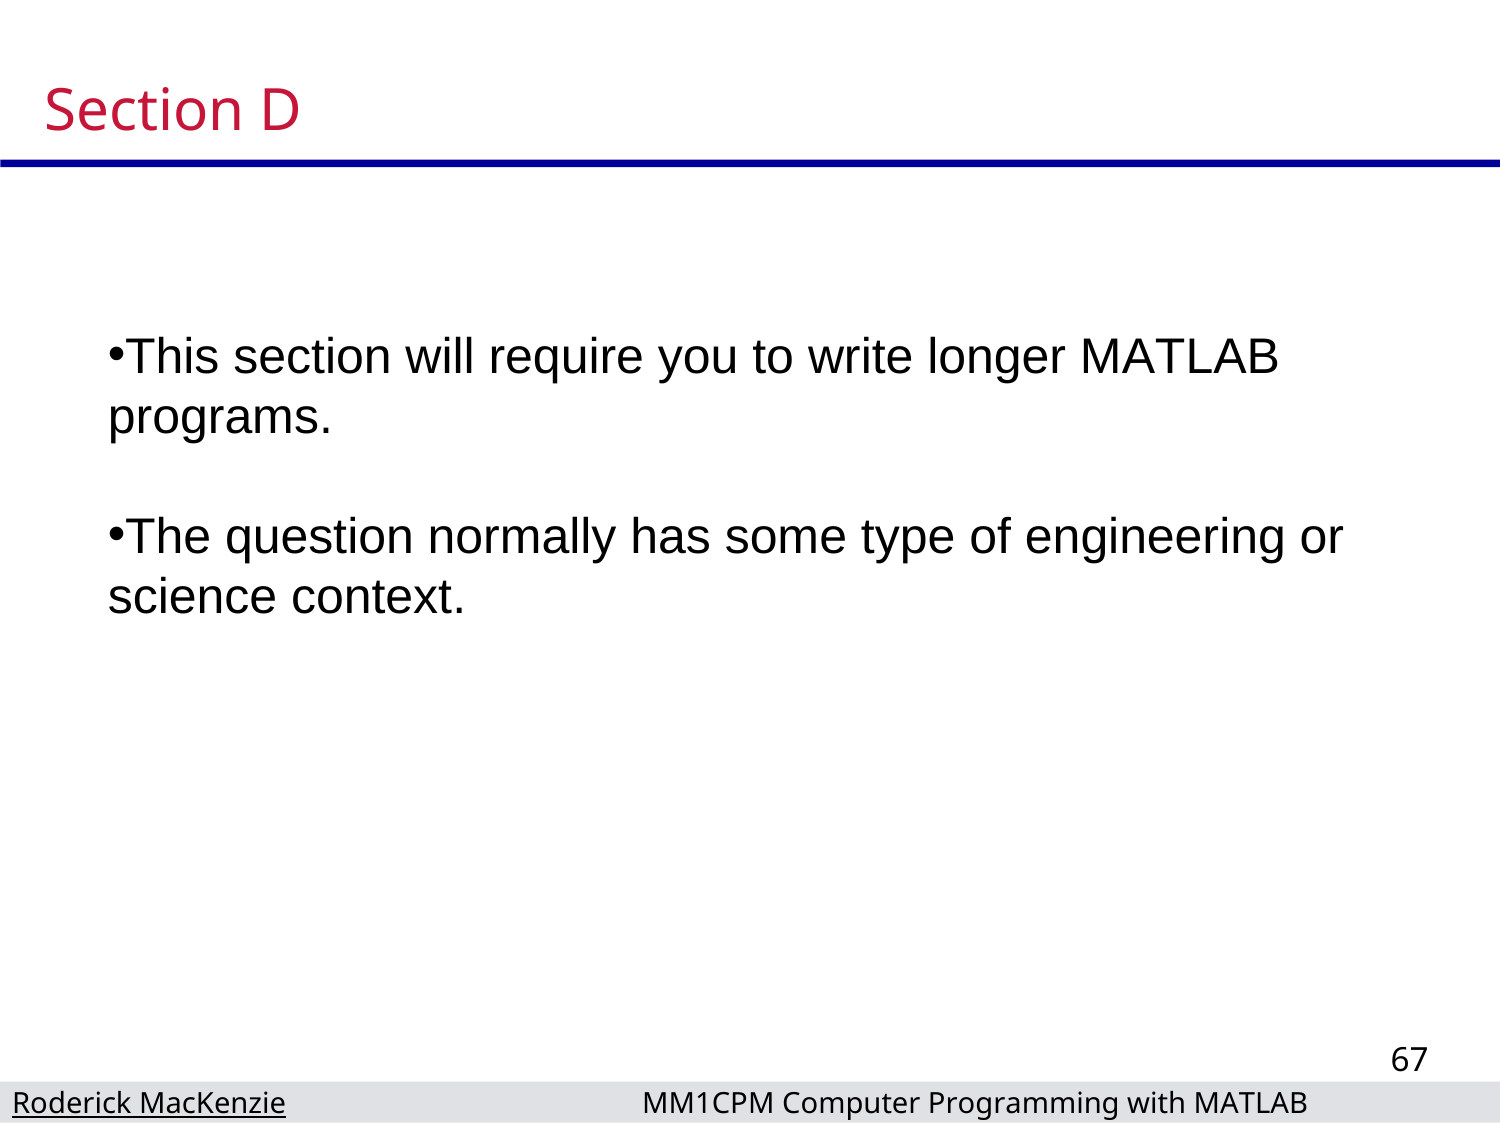

# Section D
This section will require you to write longer MATLAB programs.
The question normally has some type of engineering or science context.